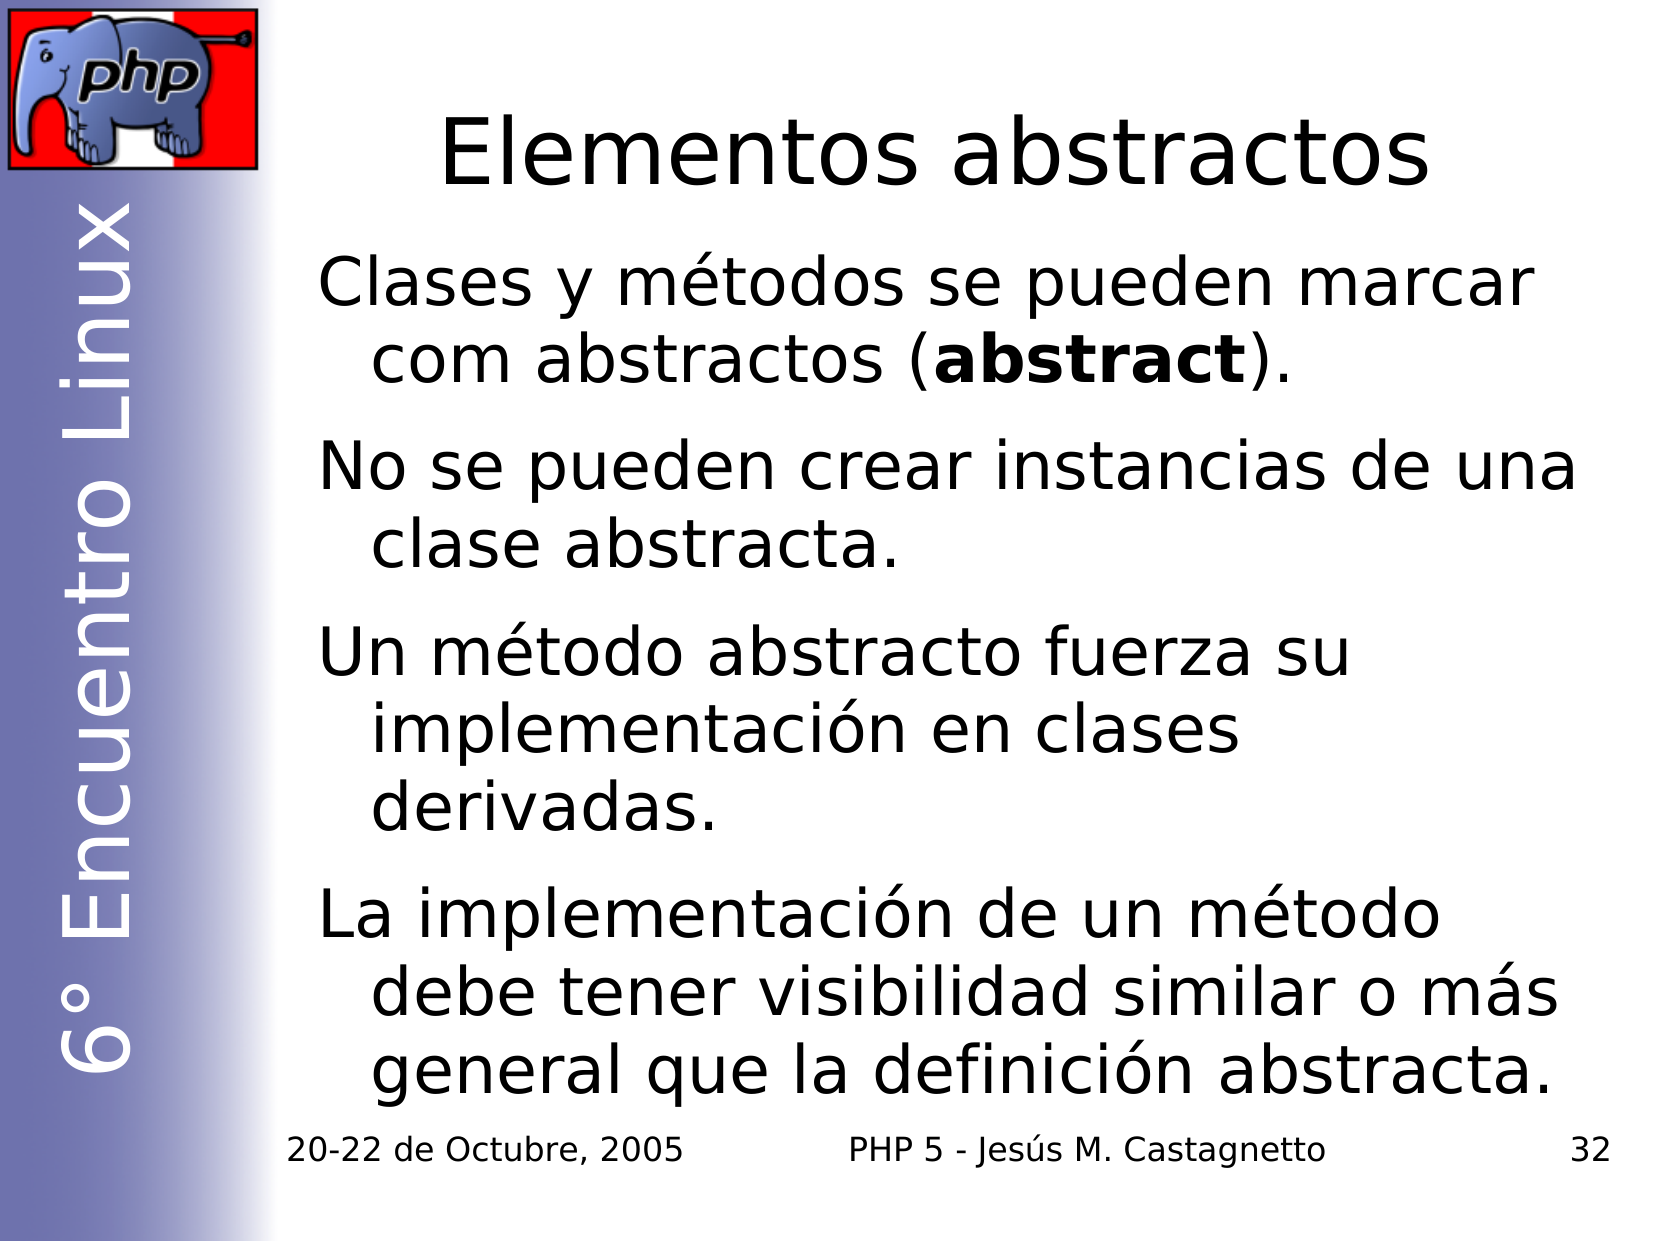

# Elementos abstractos
Clases y métodos se pueden marcar com abstractos (abstract).
No se pueden crear instancias de una clase abstracta.
Un método abstracto fuerza su implementación en clases derivadas.
La implementación de un método debe tener visibilidad similar o más general que la definición abstracta.
20-22 de Octubre, 2005
PHP 5 - Jesús M. Castagnetto
32